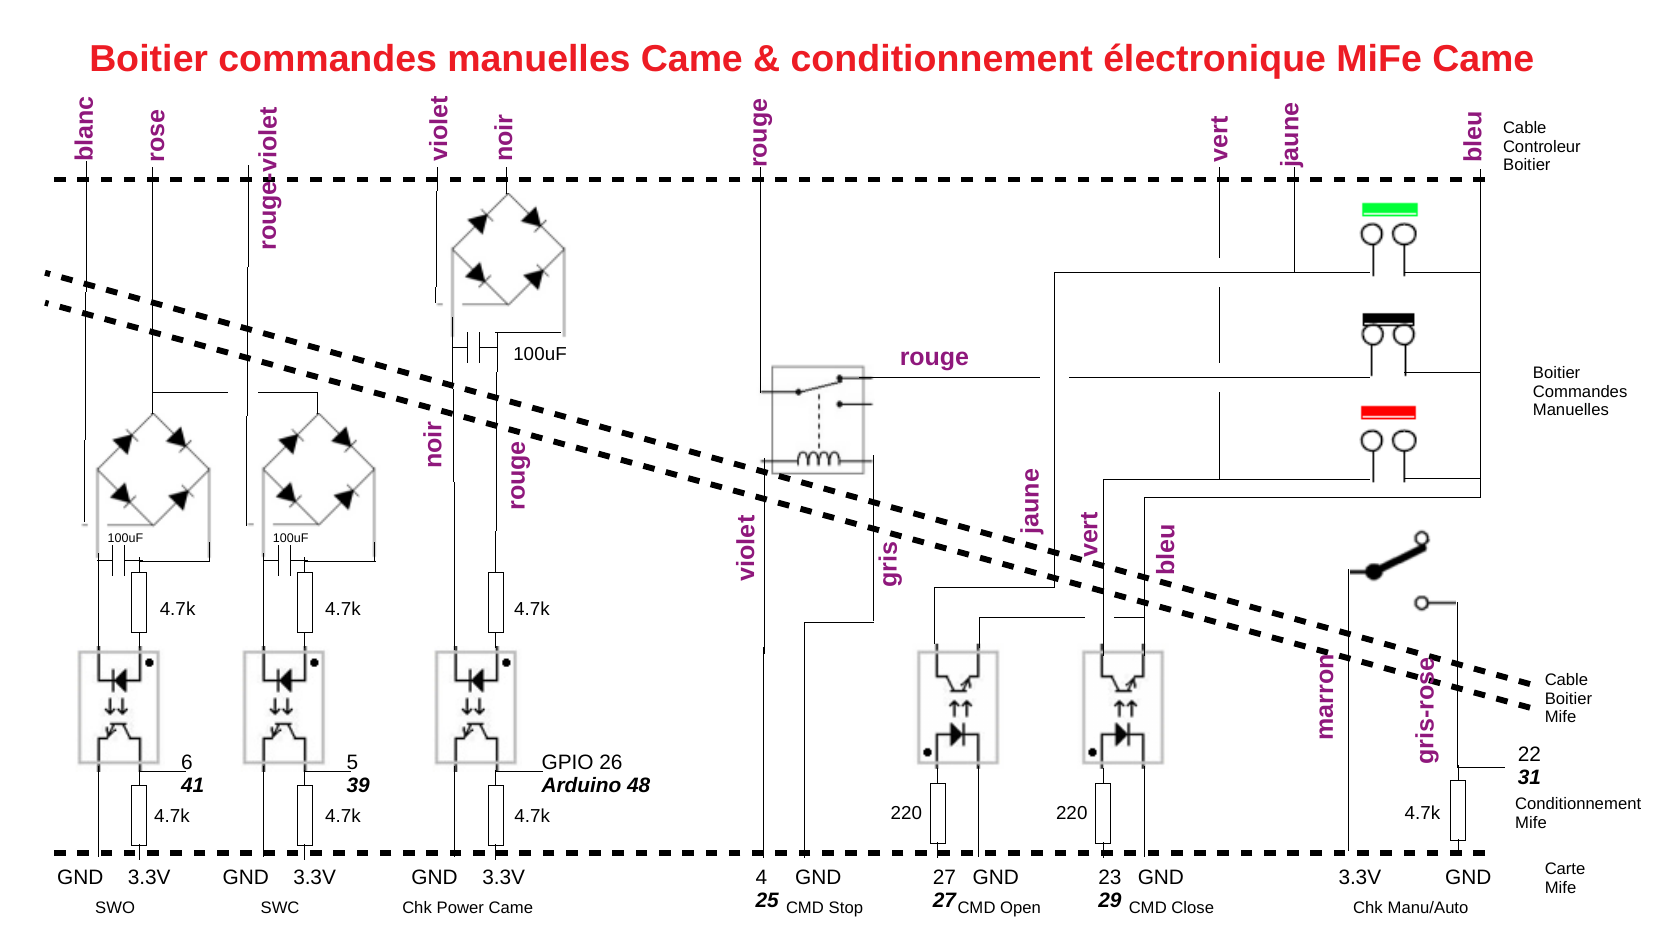

Boitier commandes manuelles Came & conditionnement électronique MiFe Came
blanc
violet
Cable
Controleur
Boitier
rouge
jaune
rose
bleu
noir
vert
rouge-violet
rouge
100uF
Boitier
Commandes
Manuelles
noir
rouge
jaune
vert
100uF
100uF
violet
bleu
gris
4.7k
4.7k
4.7k
Cable
Boitier
Mife
marron
gris-rose
22
31
6
41
5
39
GPIO 26
Arduino 48
Conditionnement
Mife
220
220
4.7k
4.7k
4.7k
4.7k
Carte
Mife
GND
3.3V
GND
GND
4
25
GND
GND
3.3V
27
27
23
29
GND
GND
3.3V
3.3V
SWO
SWC
Chk Power Came
CMD Stop
CMD Open
CMD Close
Chk Manu/Auto